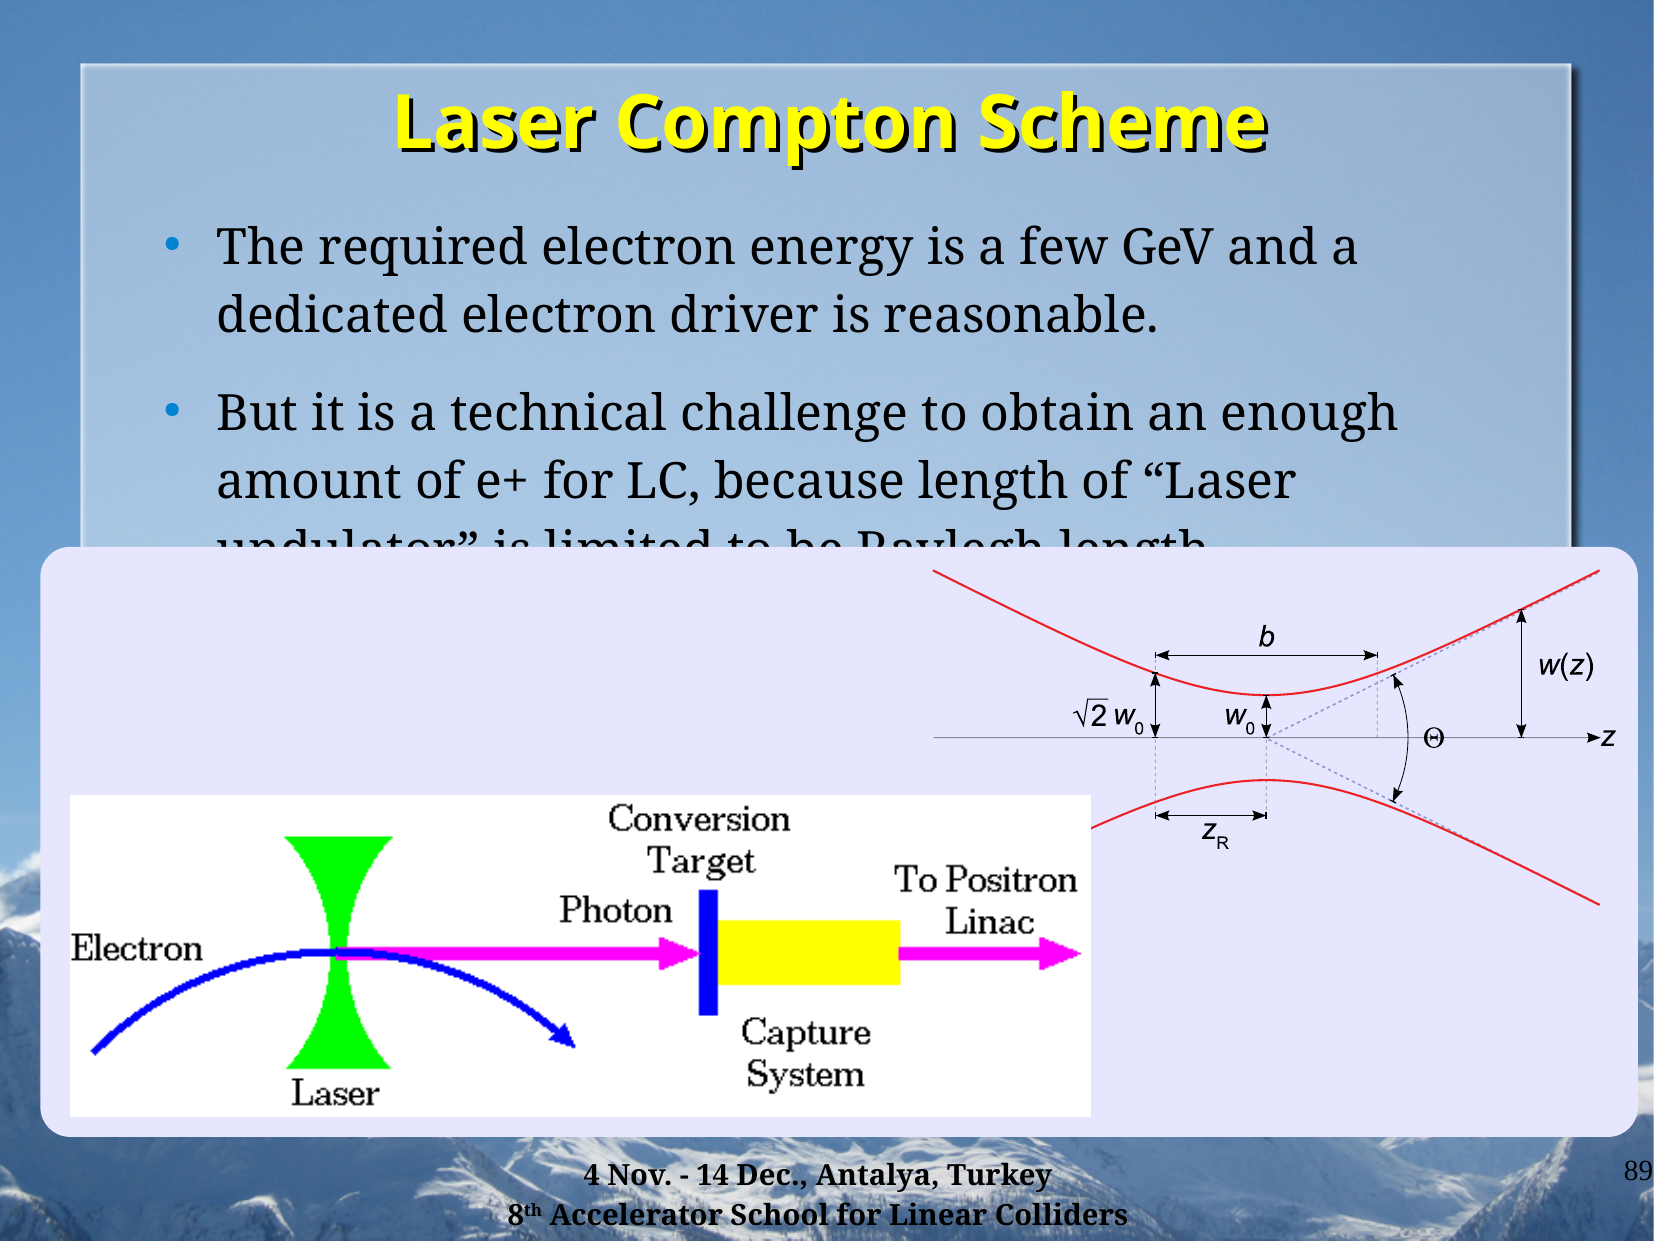

# Laser Compton Scheme
The required electron energy is a few GeV and a dedicated electron driver is reasonable.
But it is a technical challenge to obtain an enough amount of e+ for LC, because length of “Laser undulator” is limited to be Raylegh length.
89